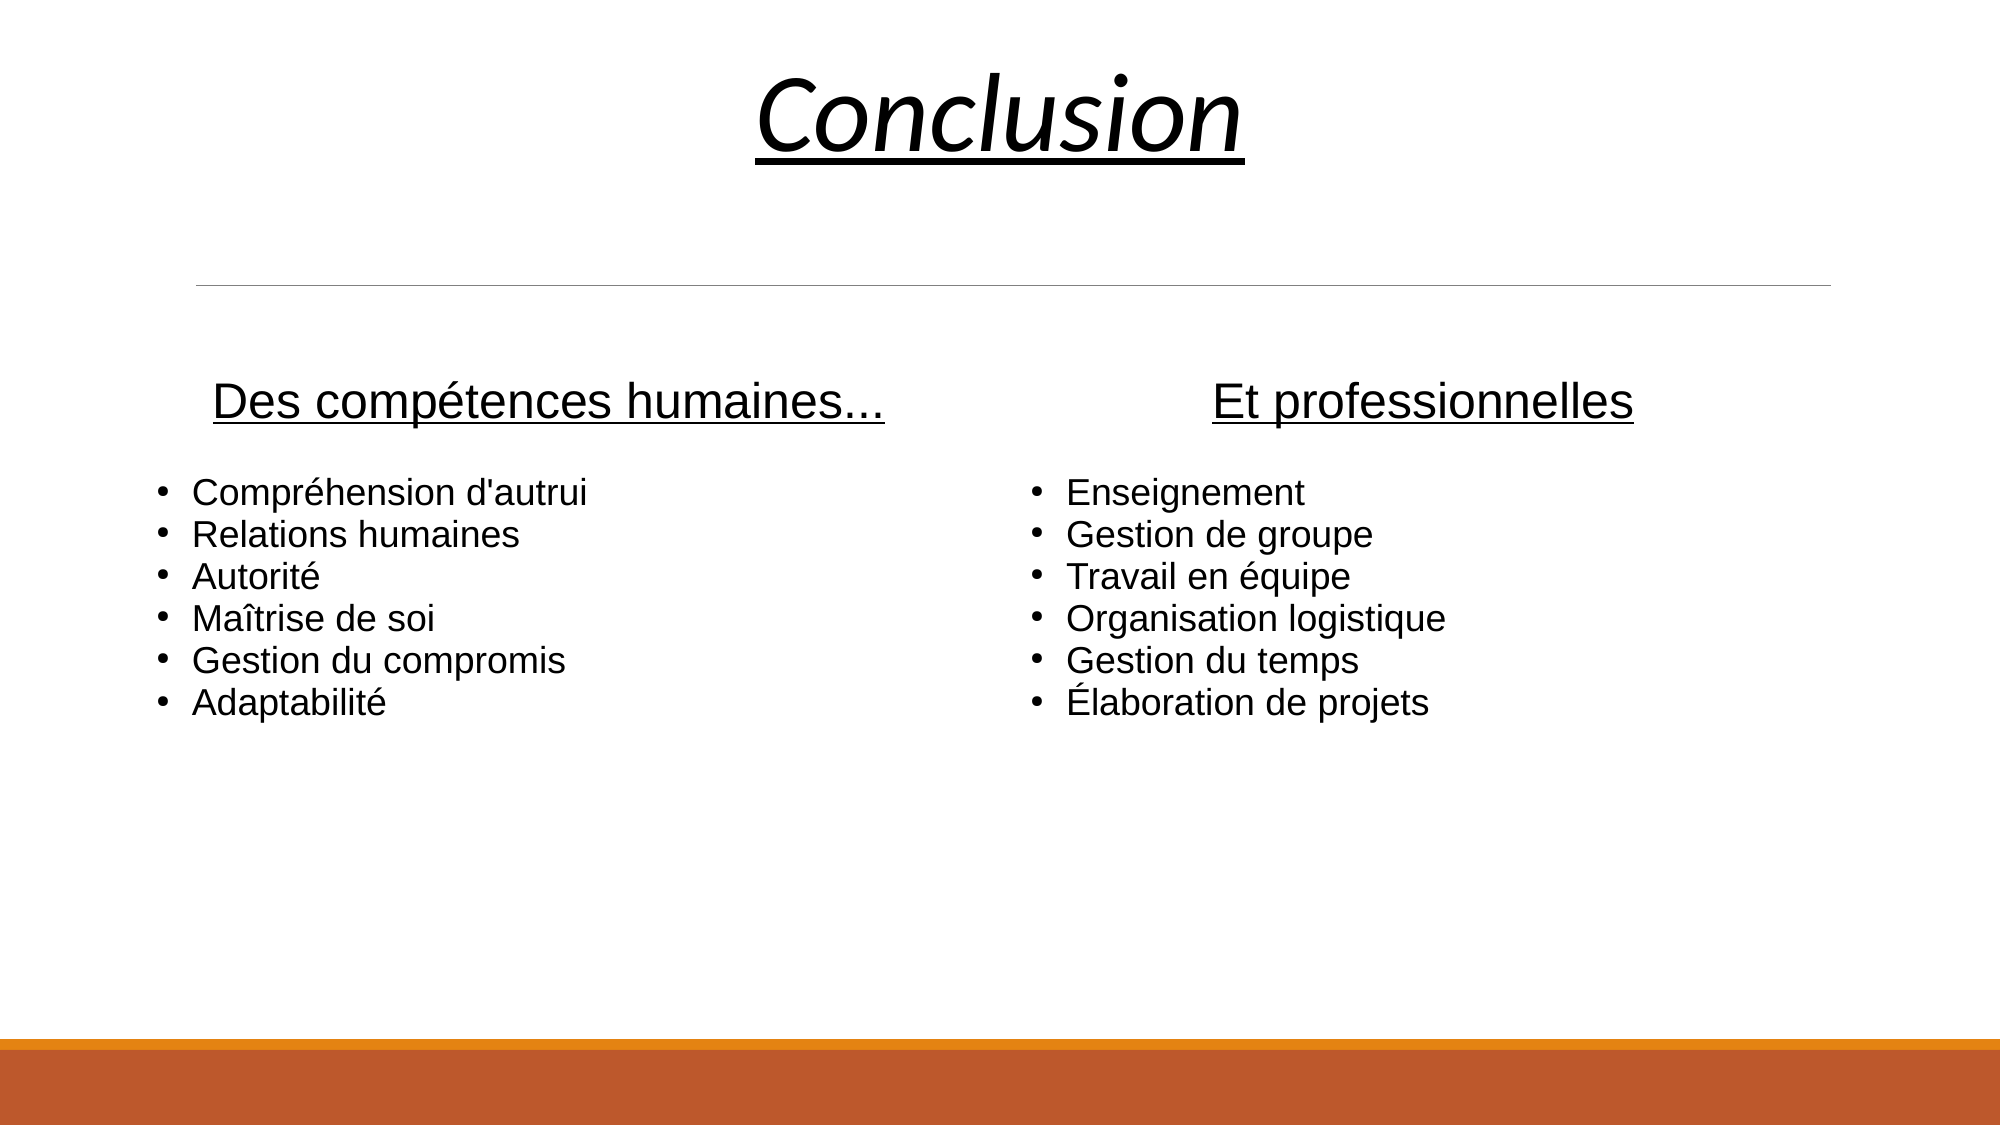

Conclusion
Des compétences humaines...
Compréhension d'autrui
Relations humaines
Autorité
Maîtrise de soi
Gestion du compromis
Adaptabilité
Et professionnelles
Enseignement
Gestion de groupe
Travail en équipe
Organisation logistique
Gestion du temps
Élaboration de projets